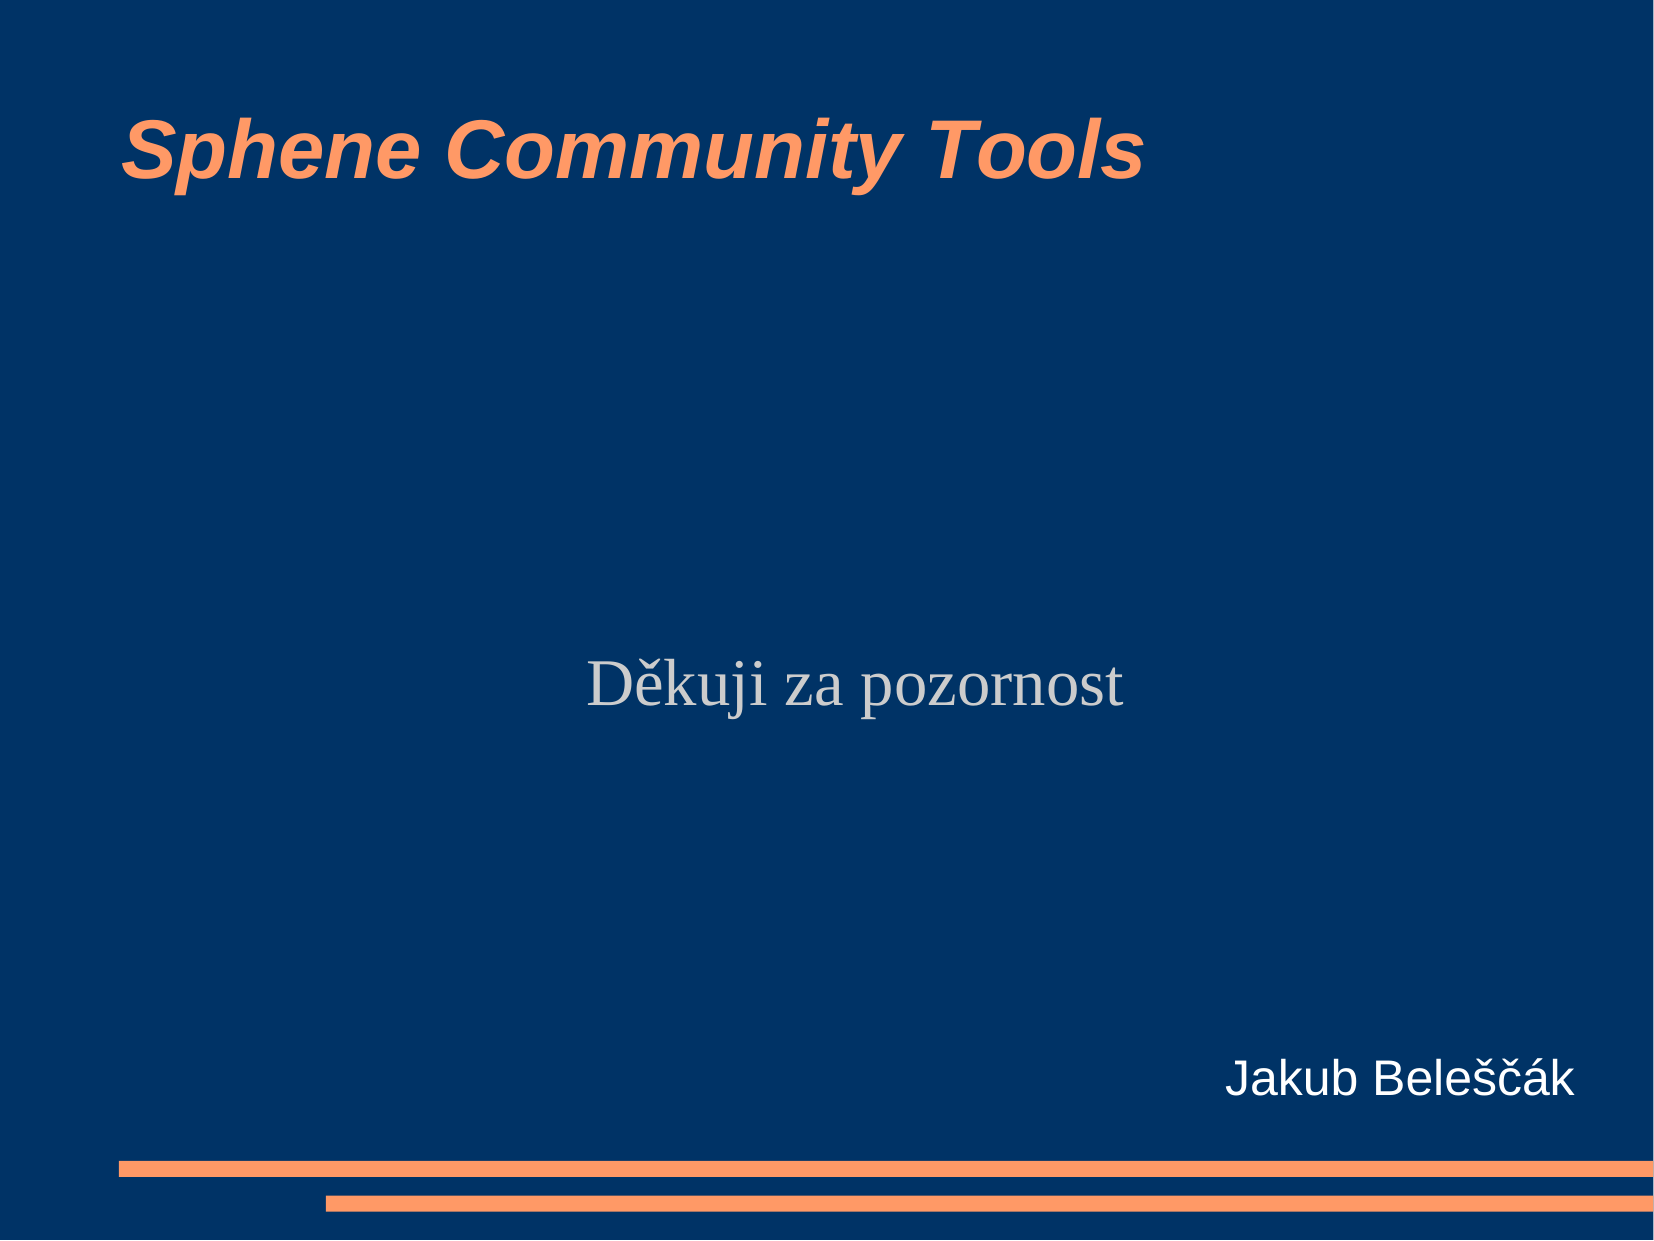

# Sphene Community Tools
Děkuji za pozornost
Jakub Beleščák